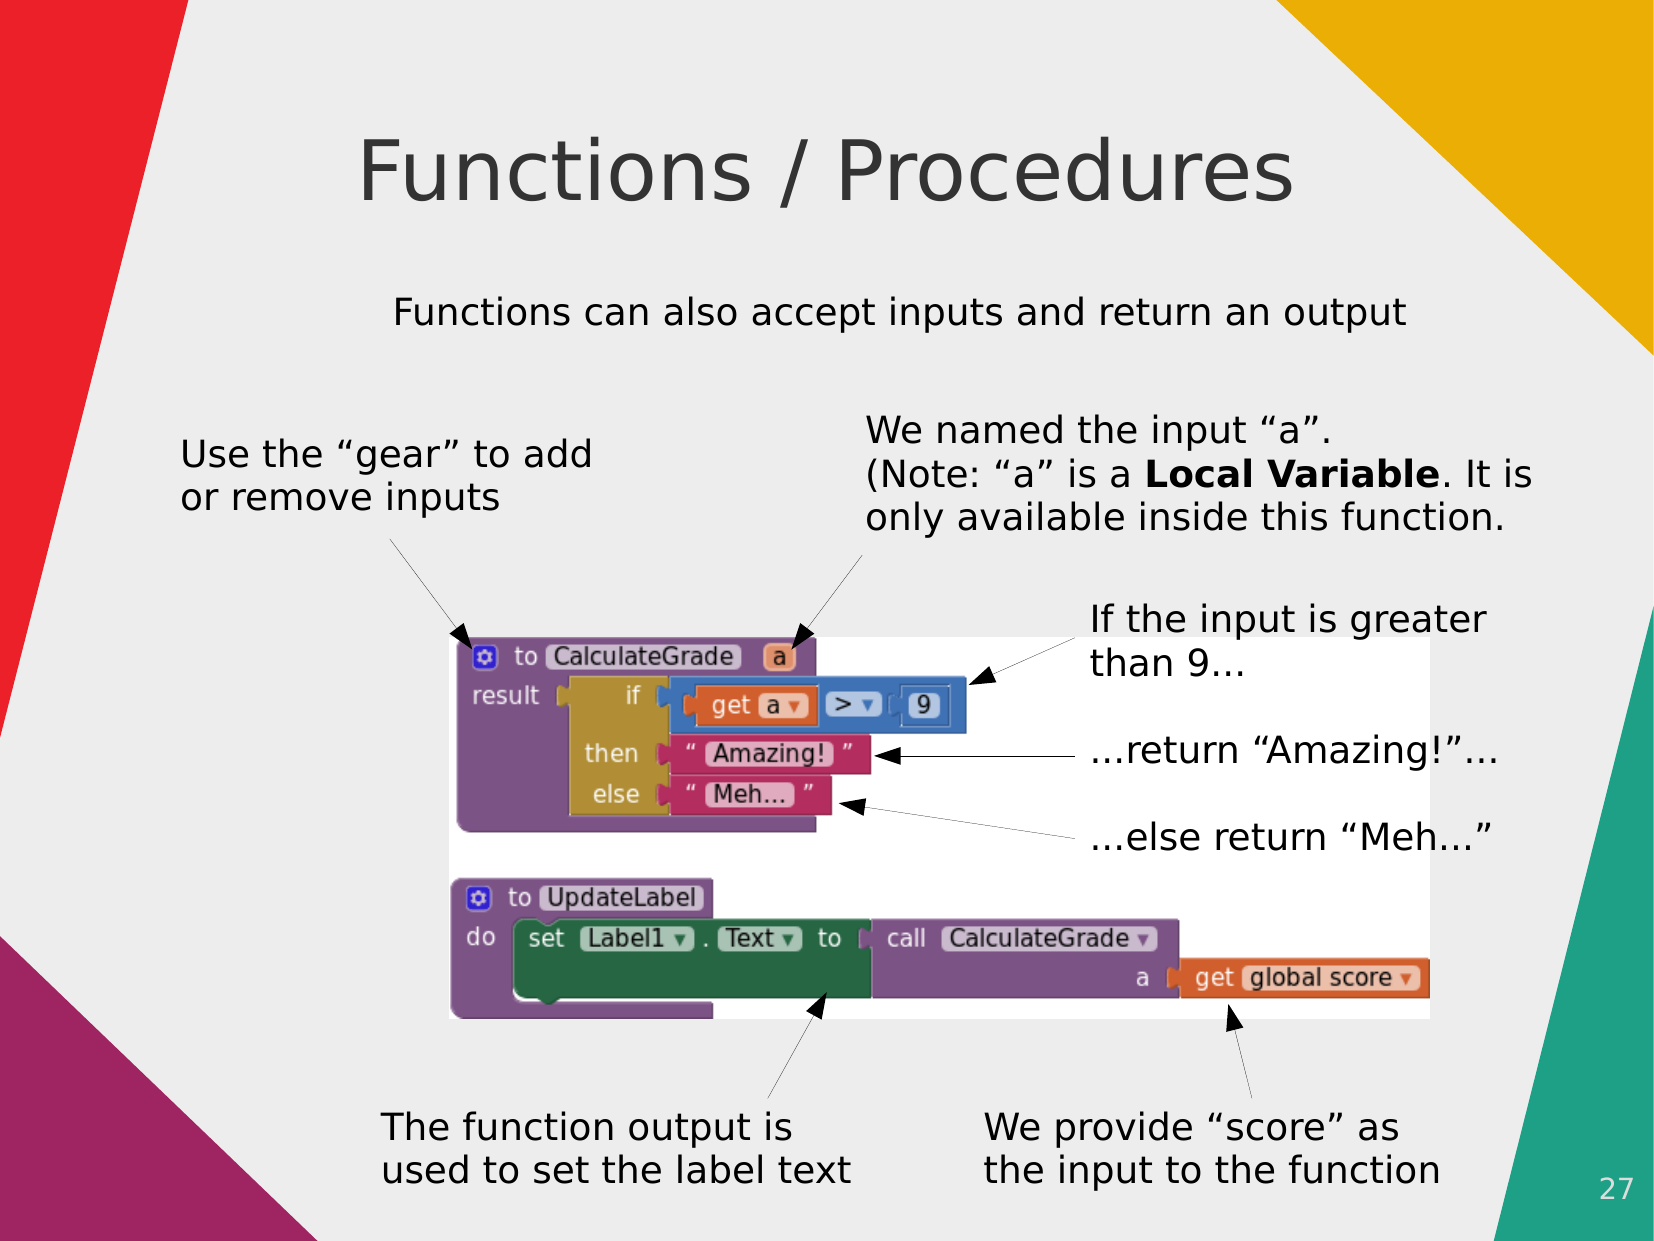

# Functions / Procedures
Functions can also accept inputs and return an output
We named the input “a”.
(Note: “a” is a Local Variable. It is only available inside this function.
Use the “gear” to add or remove inputs
If the input is greater than 9...
...return “Amazing!”...
...else return “Meh...”
The function output is used to set the label text
We provide “score” as the input to the function
27